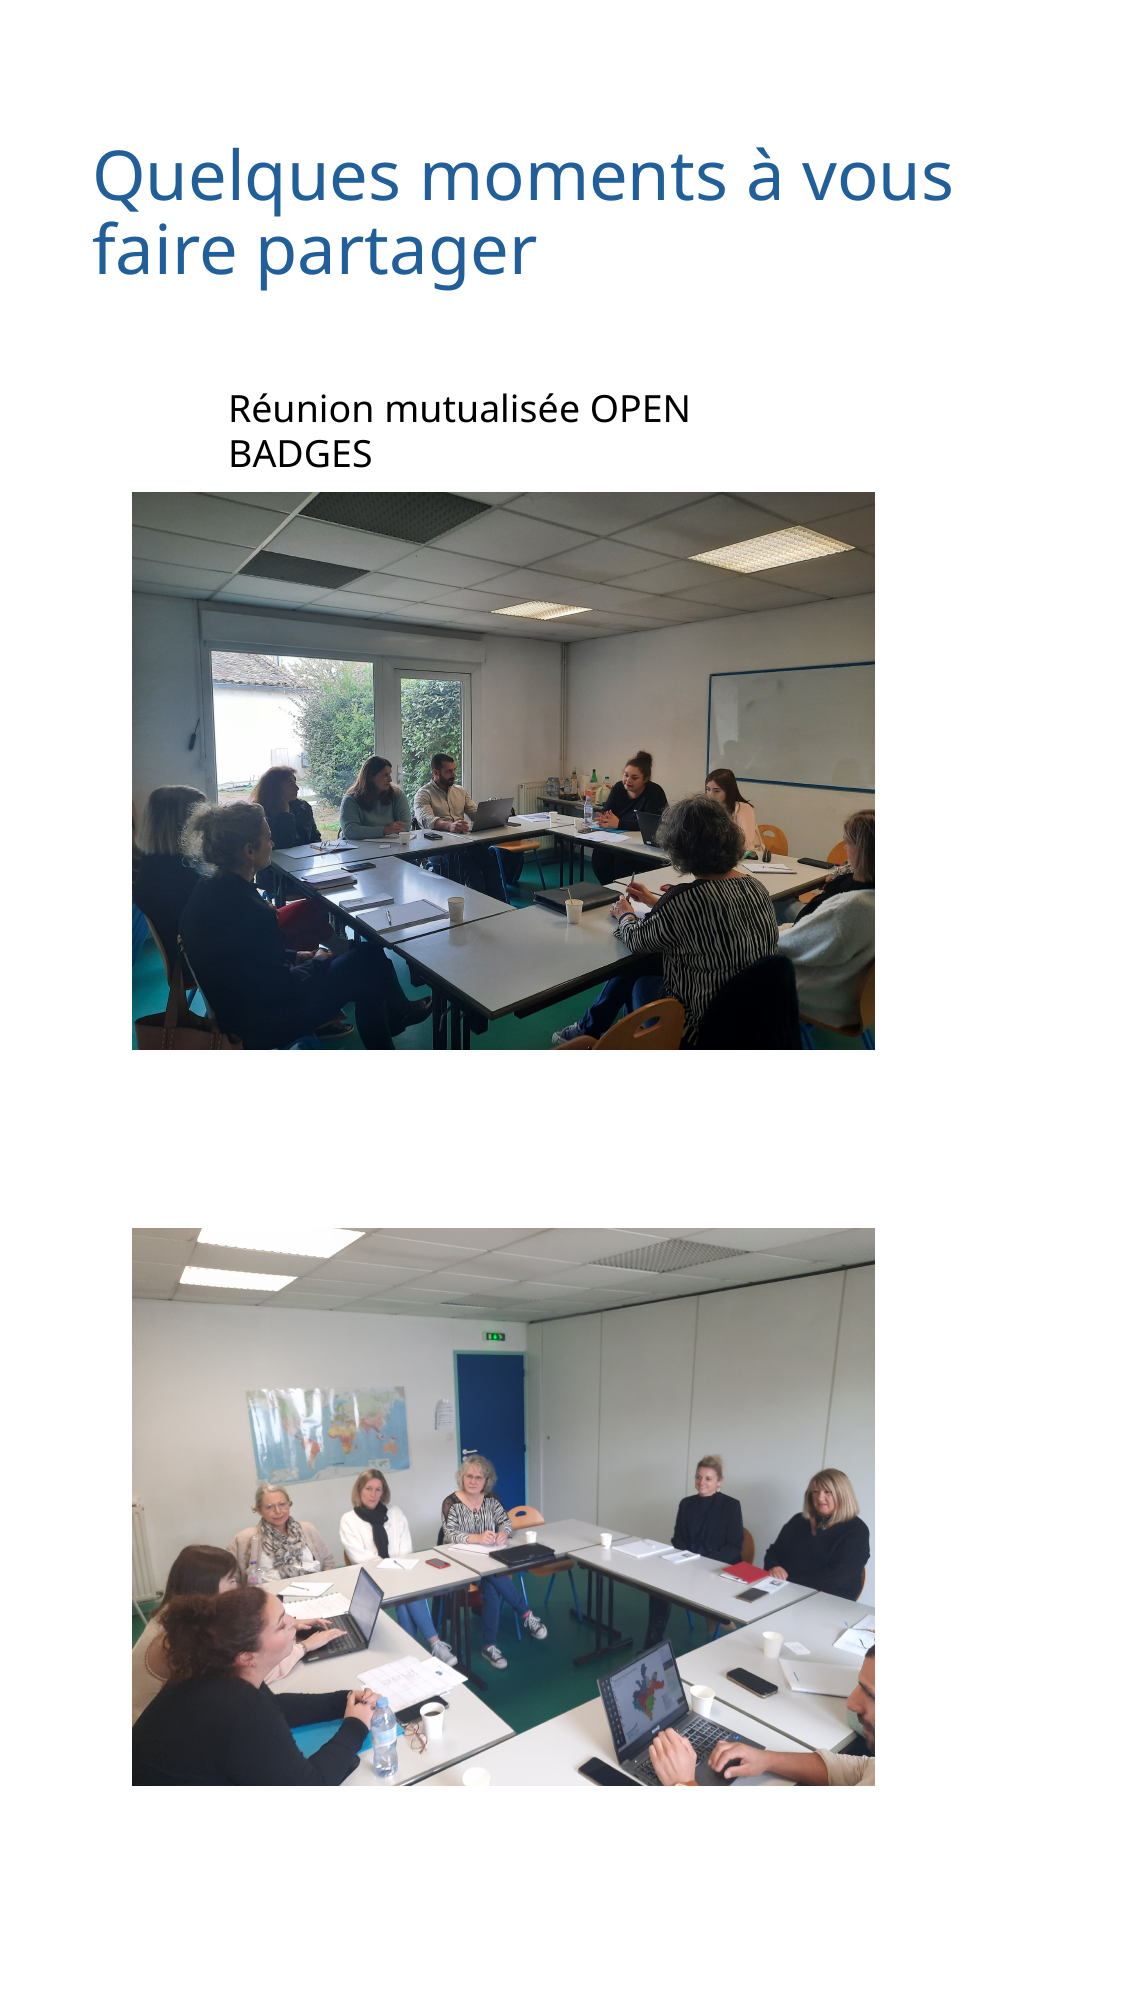

# Quelques moments à vous faire partager
Réunion mutualisée OPEN BADGES